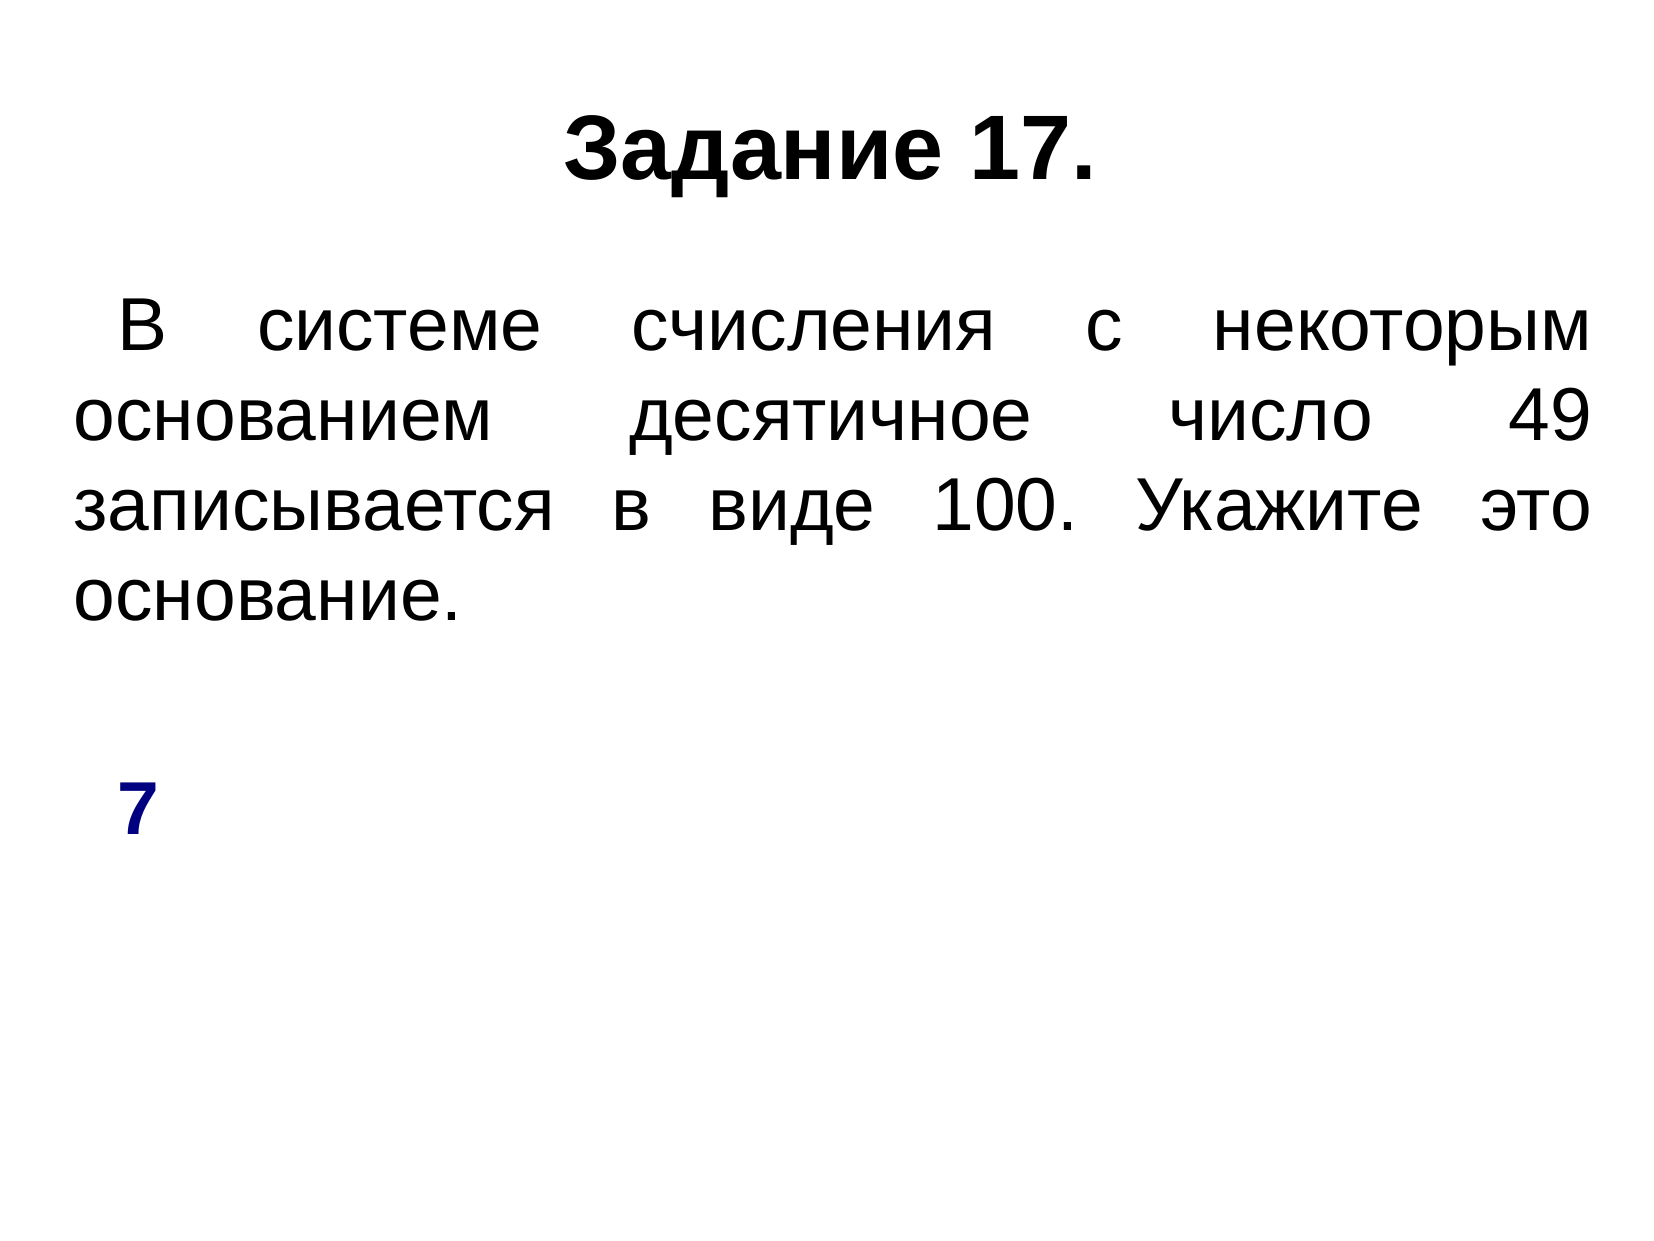

# Задание 17.
В системе счисления с некоторым основанием десятичное число 49 записывается в виде 100. Укажите это основание.
7